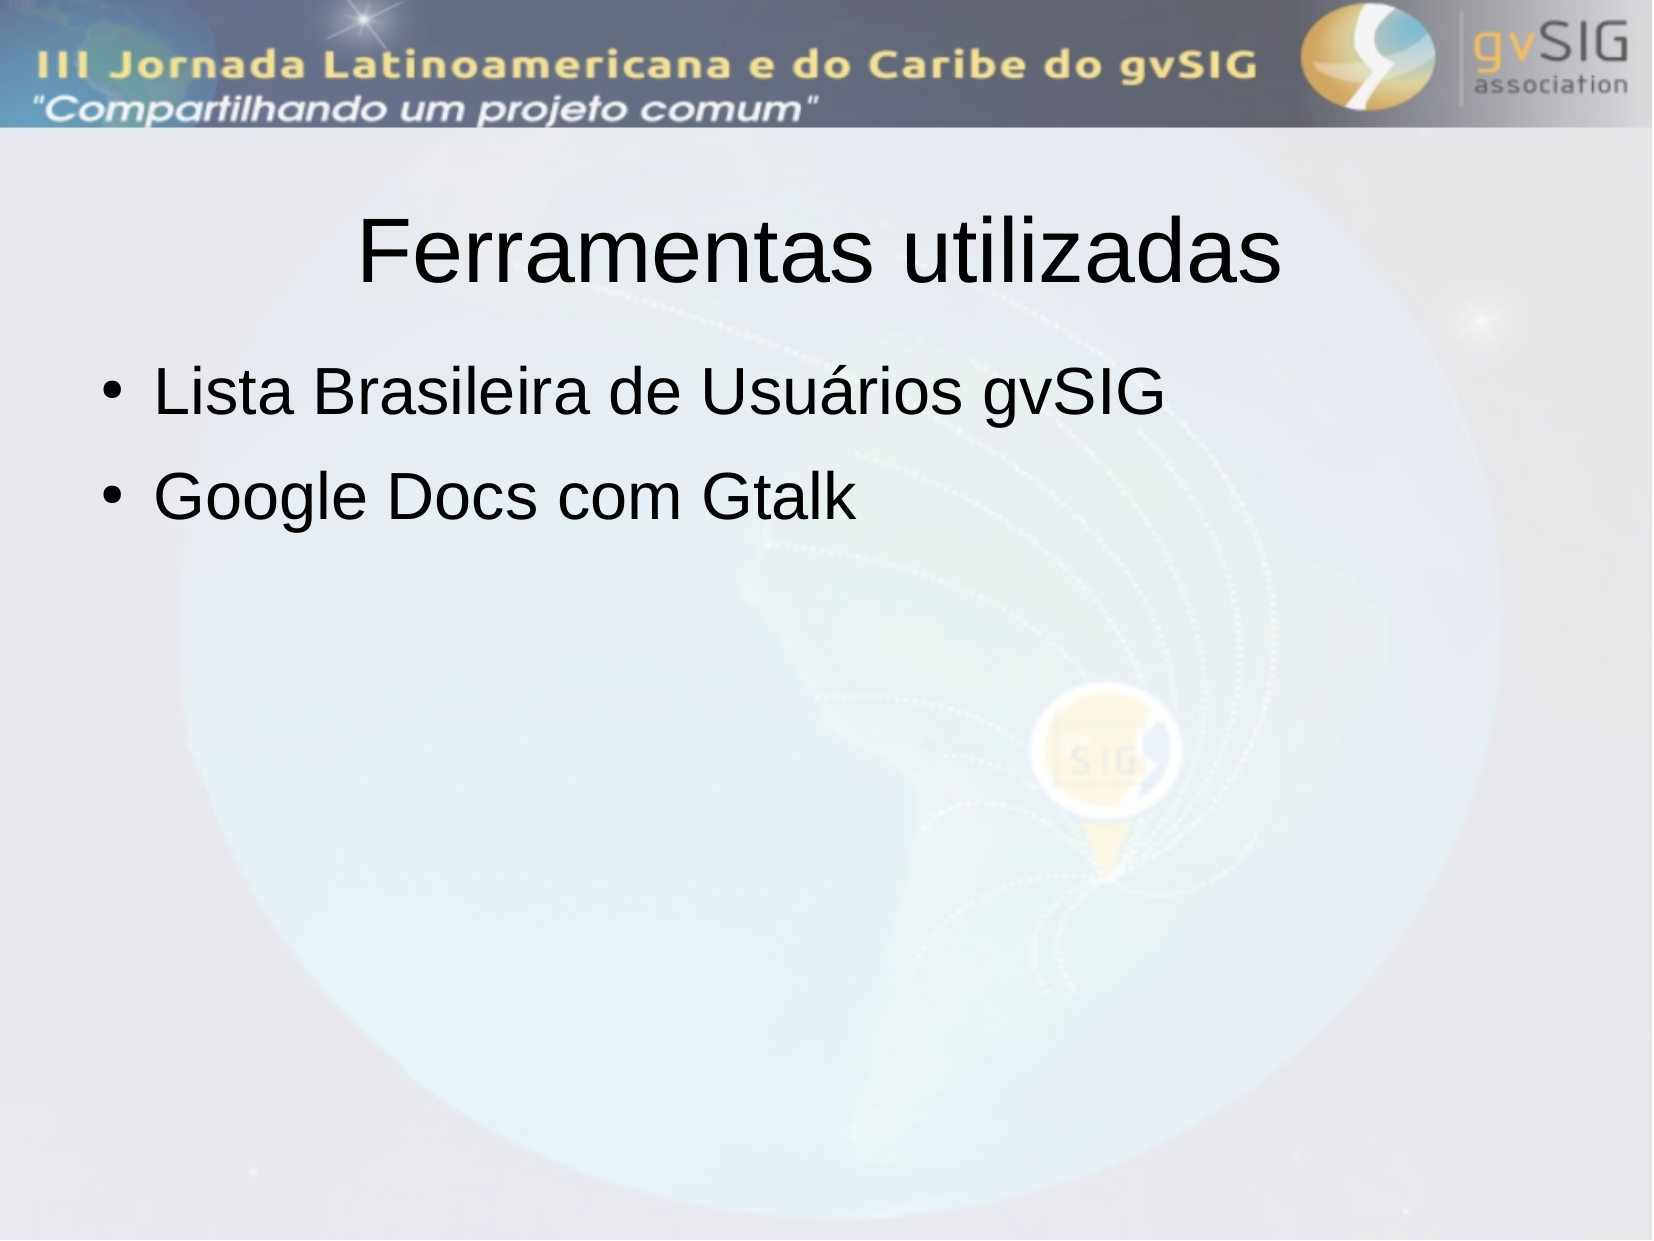

# Ferramentas utilizadas
Lista Brasileira de Usuários gvSIG
Google Docs com Gtalk